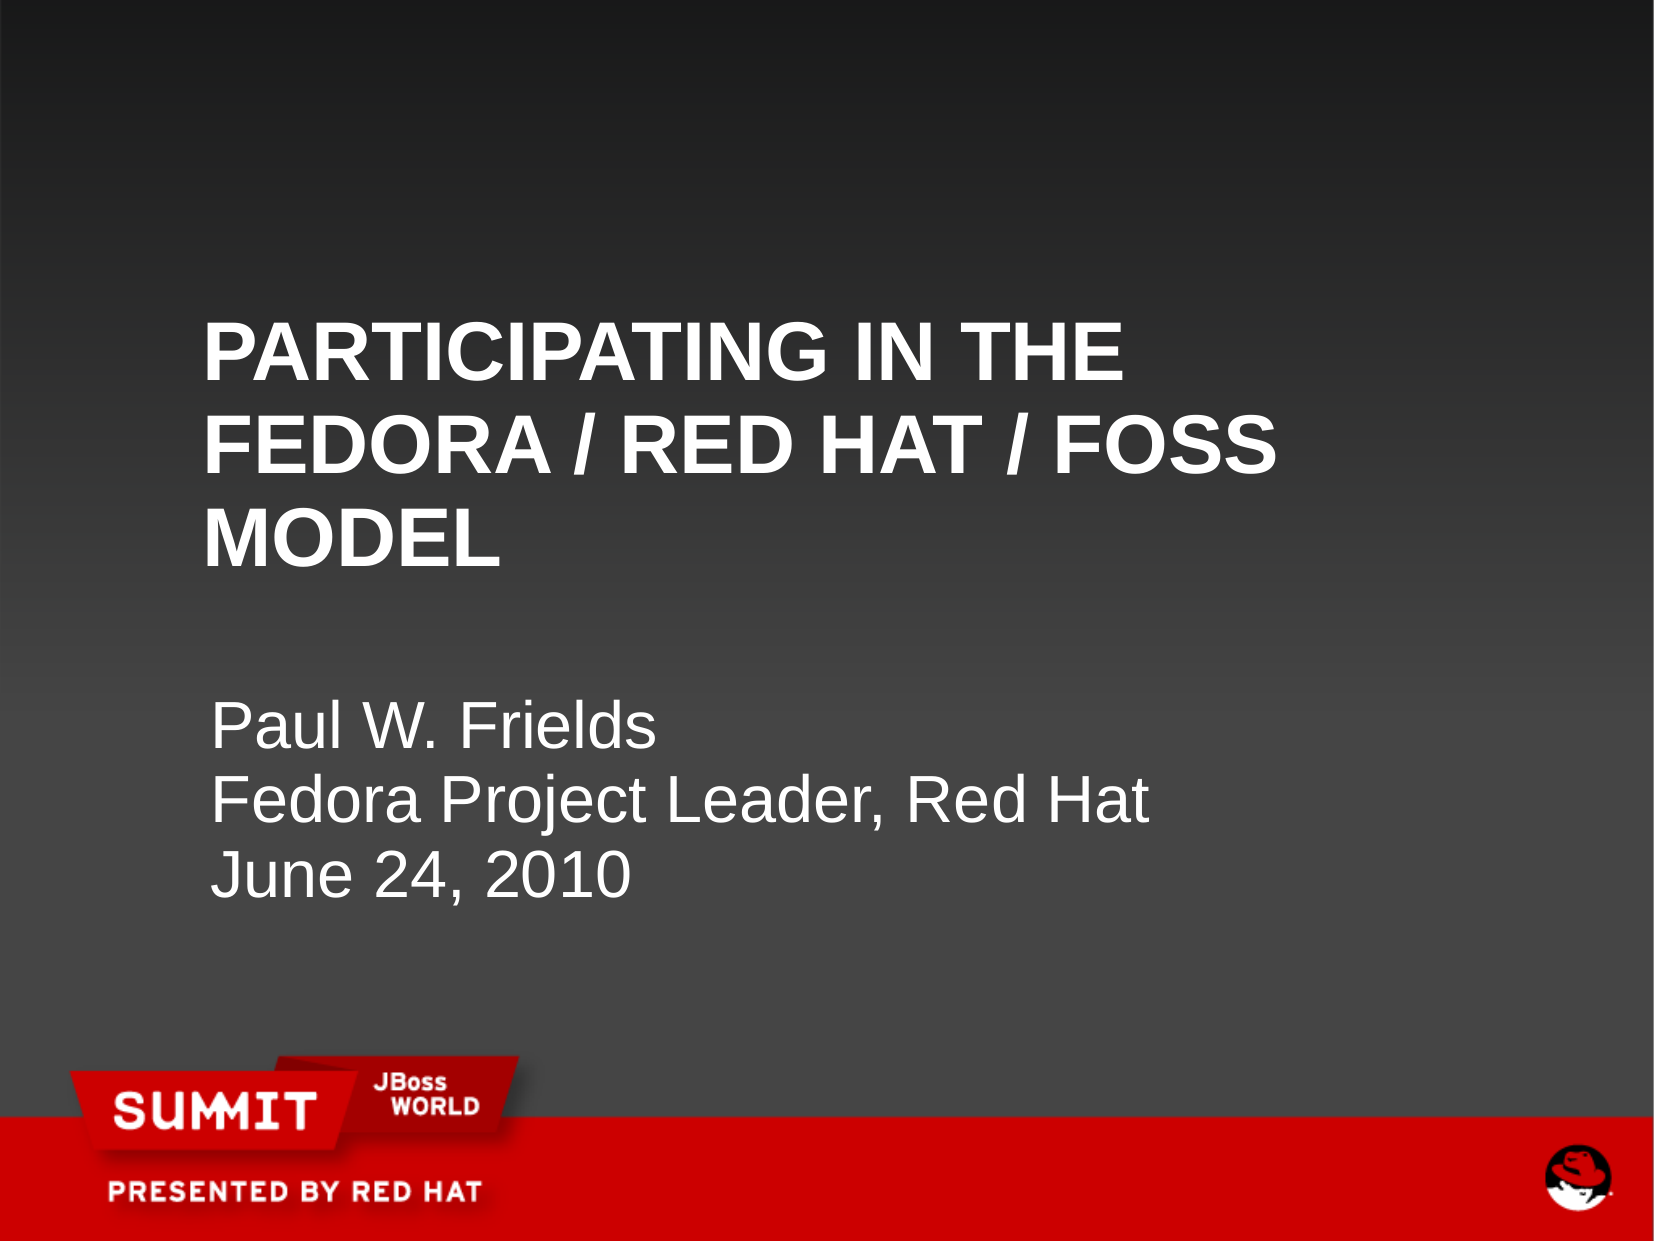

PARTICIPATING IN THE FEDORA / RED HAT / FOSS MODEL
Paul W. Frields
Fedora Project Leader, Red Hat
June 24, 2010